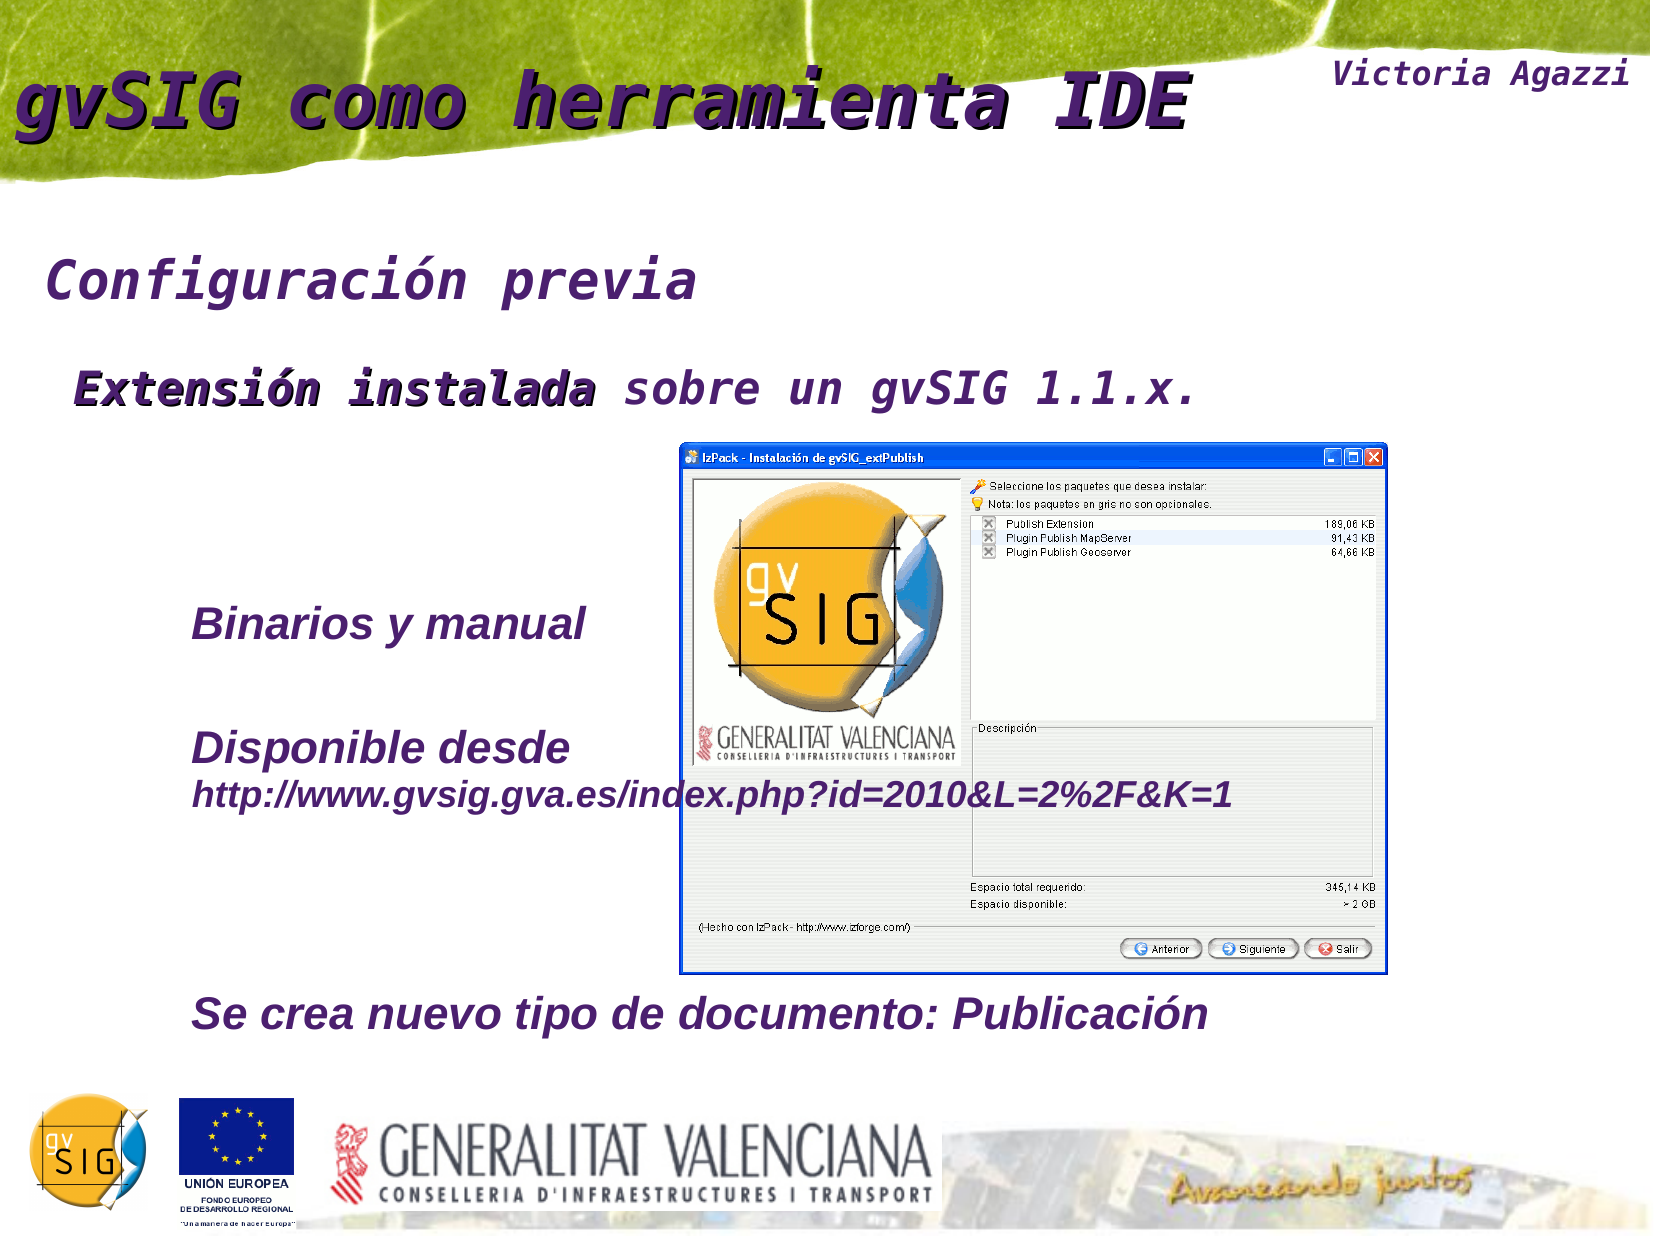

gvSIG como herramienta IDE
Victoria Agazzi
Configuración previa
Extensión instalada sobre un gvSIG 1.1.x.
Binarios y manual
Disponible desde
http://www.gvsig.gva.es/index.php?id=2010&L=2%2F&K=1
Se crea nuevo tipo de documento: Publicación